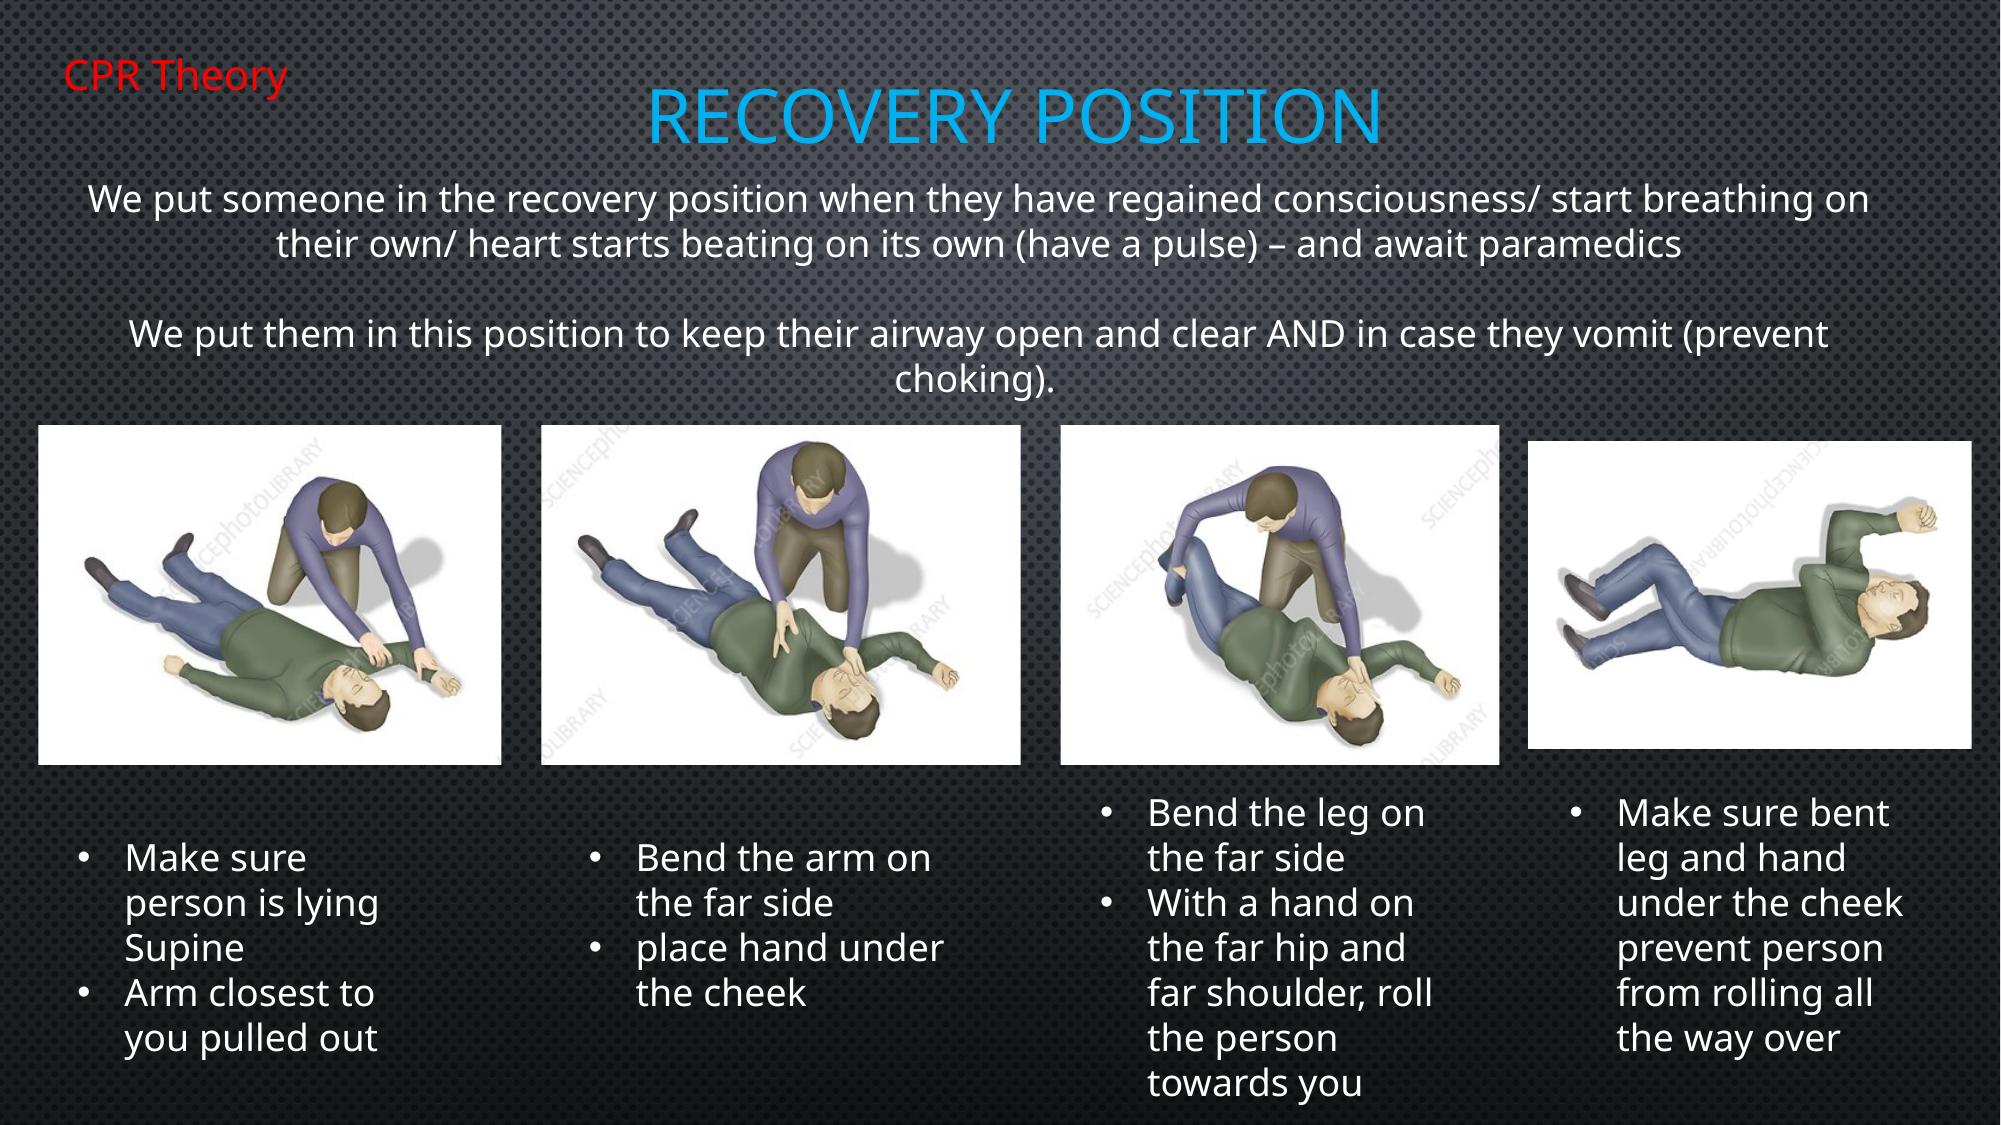

CPR Theory
RECOVERY POSITION
We put someone in the recovery position when they have regained consciousness/ start breathing on their own/ heart starts beating on its own (have a pulse) – and await paramedics
We put them in this position to keep their airway open and clear AND in case they vomit (prevent choking).
Bend the leg on the far side
With a hand on the far hip and far shoulder, roll the person towards you
Make sure bent leg and hand under the cheek prevent person from rolling all the way over
Make sure person is lying Supine
Arm closest to you pulled out
Bend the arm on the far side
place hand under the cheek